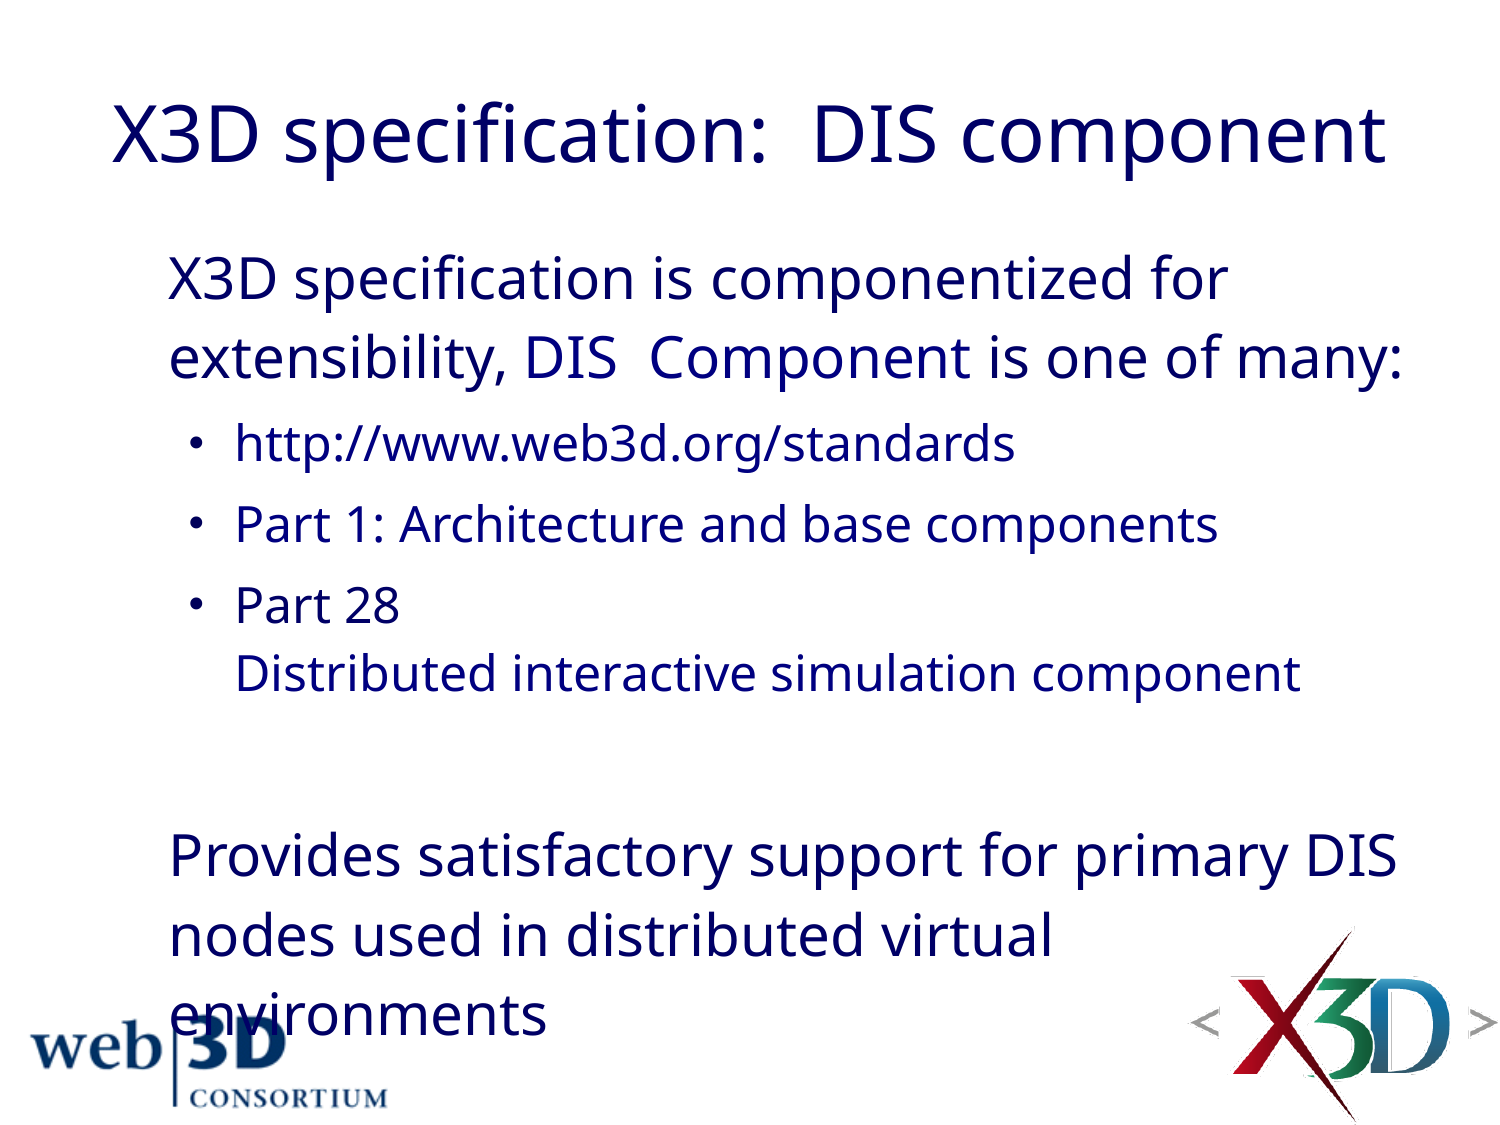

# X3D specification: DIS component
X3D specification is componentized for extensibility, DIS Component is one of many:
http://www.web3d.org/standards
Part 1: Architecture and base components
Part 28 Distributed interactive simulation component
Provides satisfactory support for primary DIS nodes used in distributed virtual environments